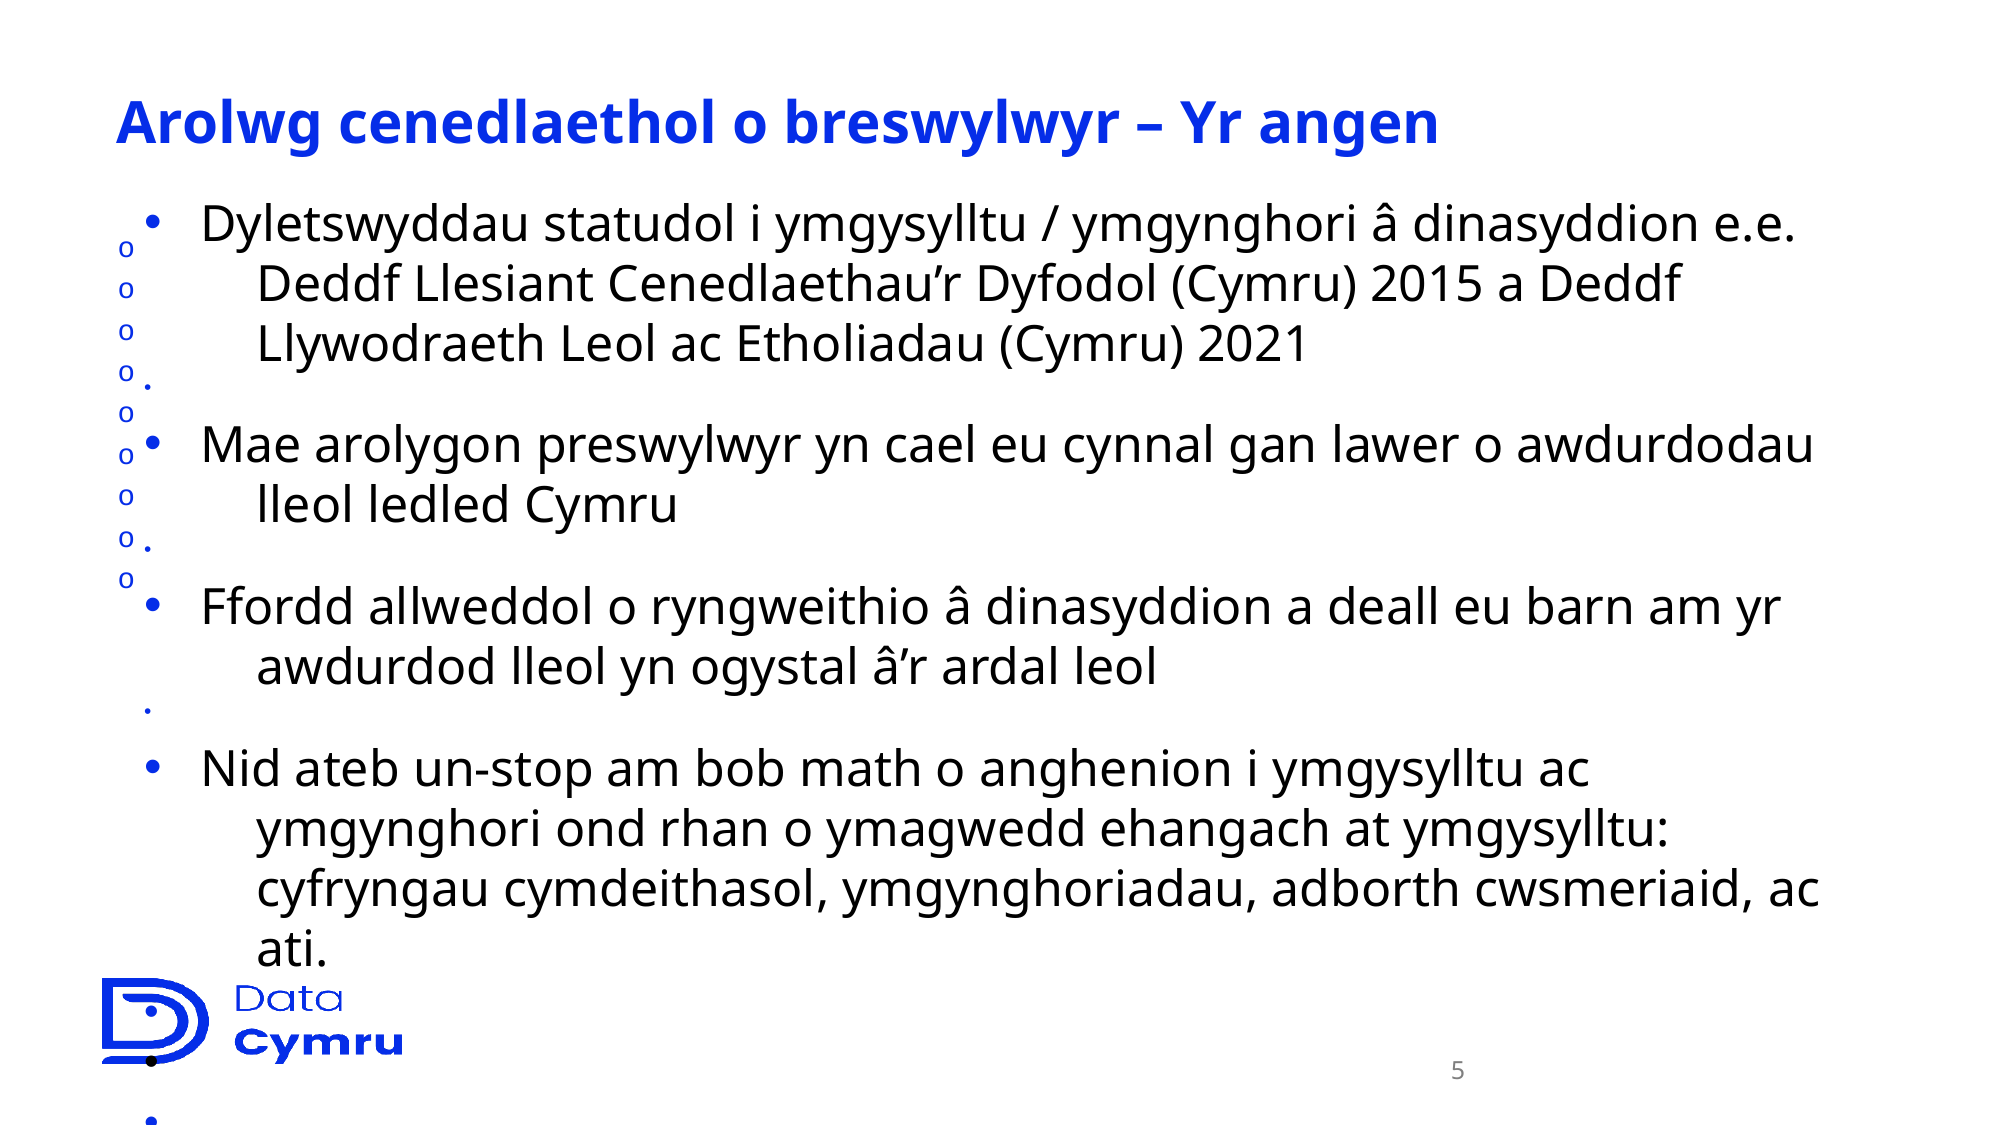

# Arolwg cenedlaethol o breswylwyr – Yr angen
Dyletswyddau statudol i ymgysylltu / ymgynghori â dinasyddion e.e. Deddf Llesiant Cenedlaethau’r Dyfodol (Cymru) 2015 a Deddf Llywodraeth Leol ac Etholiadau (Cymru) 2021
Mae arolygon preswylwyr yn cael eu cynnal gan lawer o awdurdodau lleol ledled Cymru
Ffordd allweddol o ryngweithio â dinasyddion a deall eu barn am yr awdurdod lleol yn ogystal â’r ardal leol
Nid ateb un-stop am bob math o anghenion i ymgysylltu ac ymgynghori ond rhan o ymagwedd ehangach at ymgysylltu: cyfryngau cymdeithasol, ymgynghoriadau, adborth cwsmeriaid, ac ati.